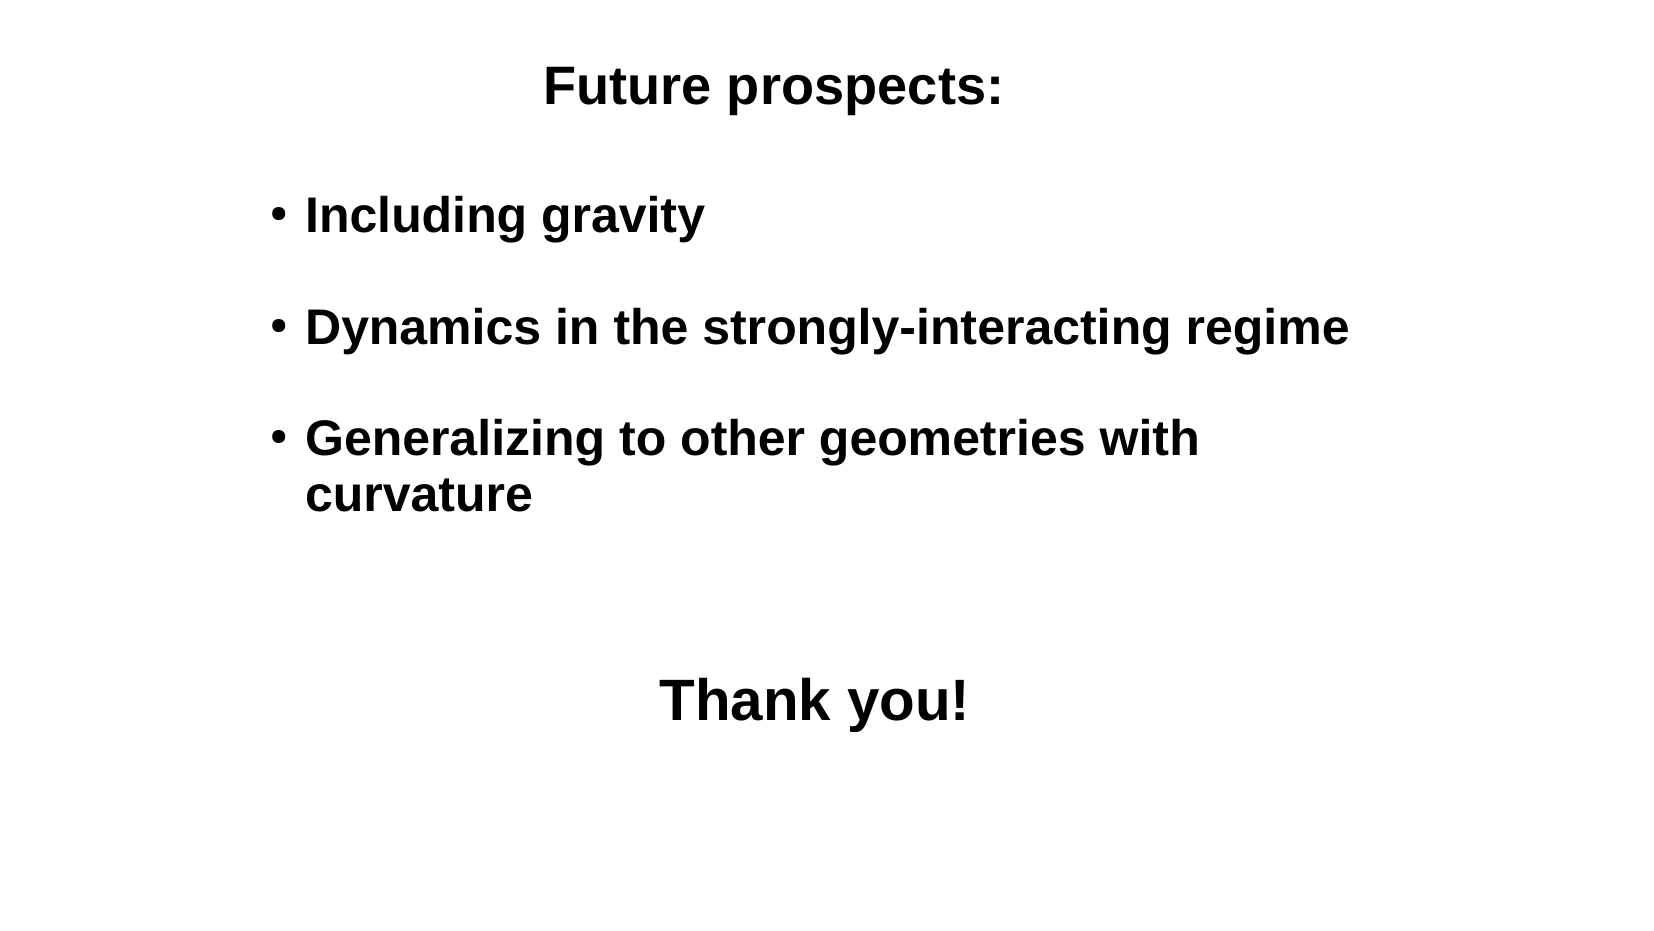

# Future prospects:
Including gravity
Dynamics in the strongly-interacting regime
Generalizing to other geometries with curvature
Thank you!